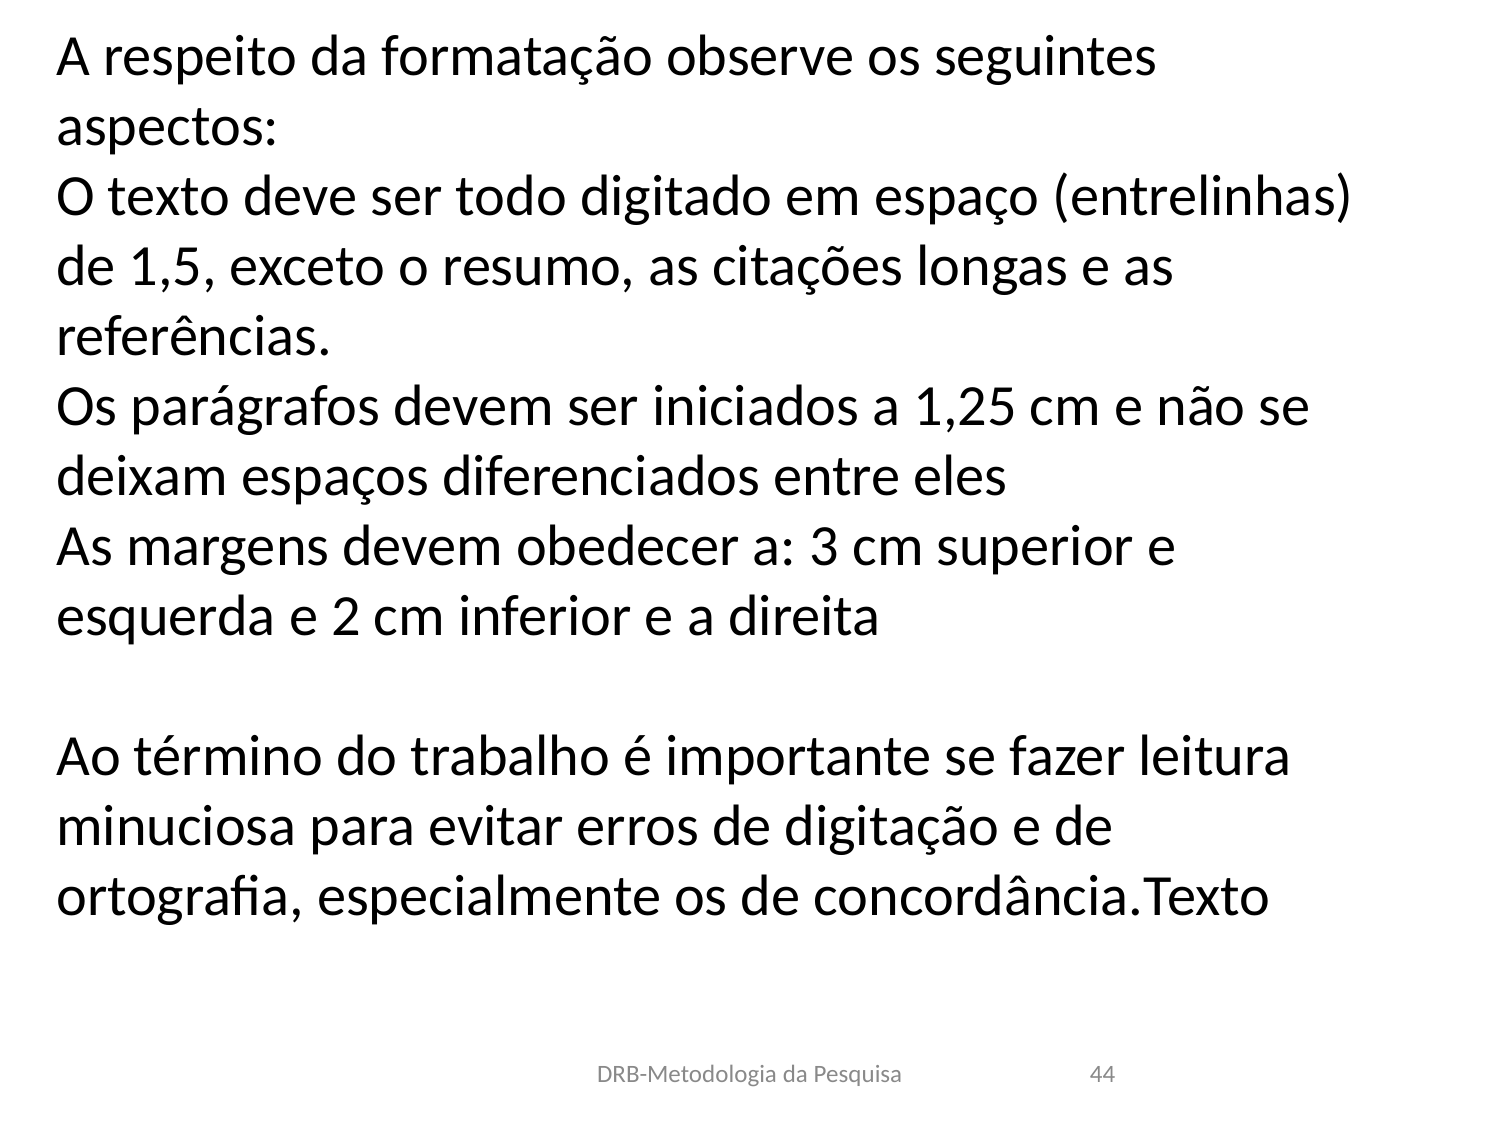

A respeito da formatação observe os seguintes aspectos:
O texto deve ser todo digitado em espaço (entrelinhas) de 1,5, exceto o resumo, as citações longas e as referências.
Os parágrafos devem ser iniciados a 1,25 cm e não se deixam espaços diferenciados entre eles
As margens devem obedecer a: 3 cm superior e esquerda e 2 cm inferior e a direita
Ao término do trabalho é importante se fazer leitura minuciosa para evitar erros de digitação e de ortografia, especialmente os de concordância.Texto
DRB-Metodologia da Pesquisa